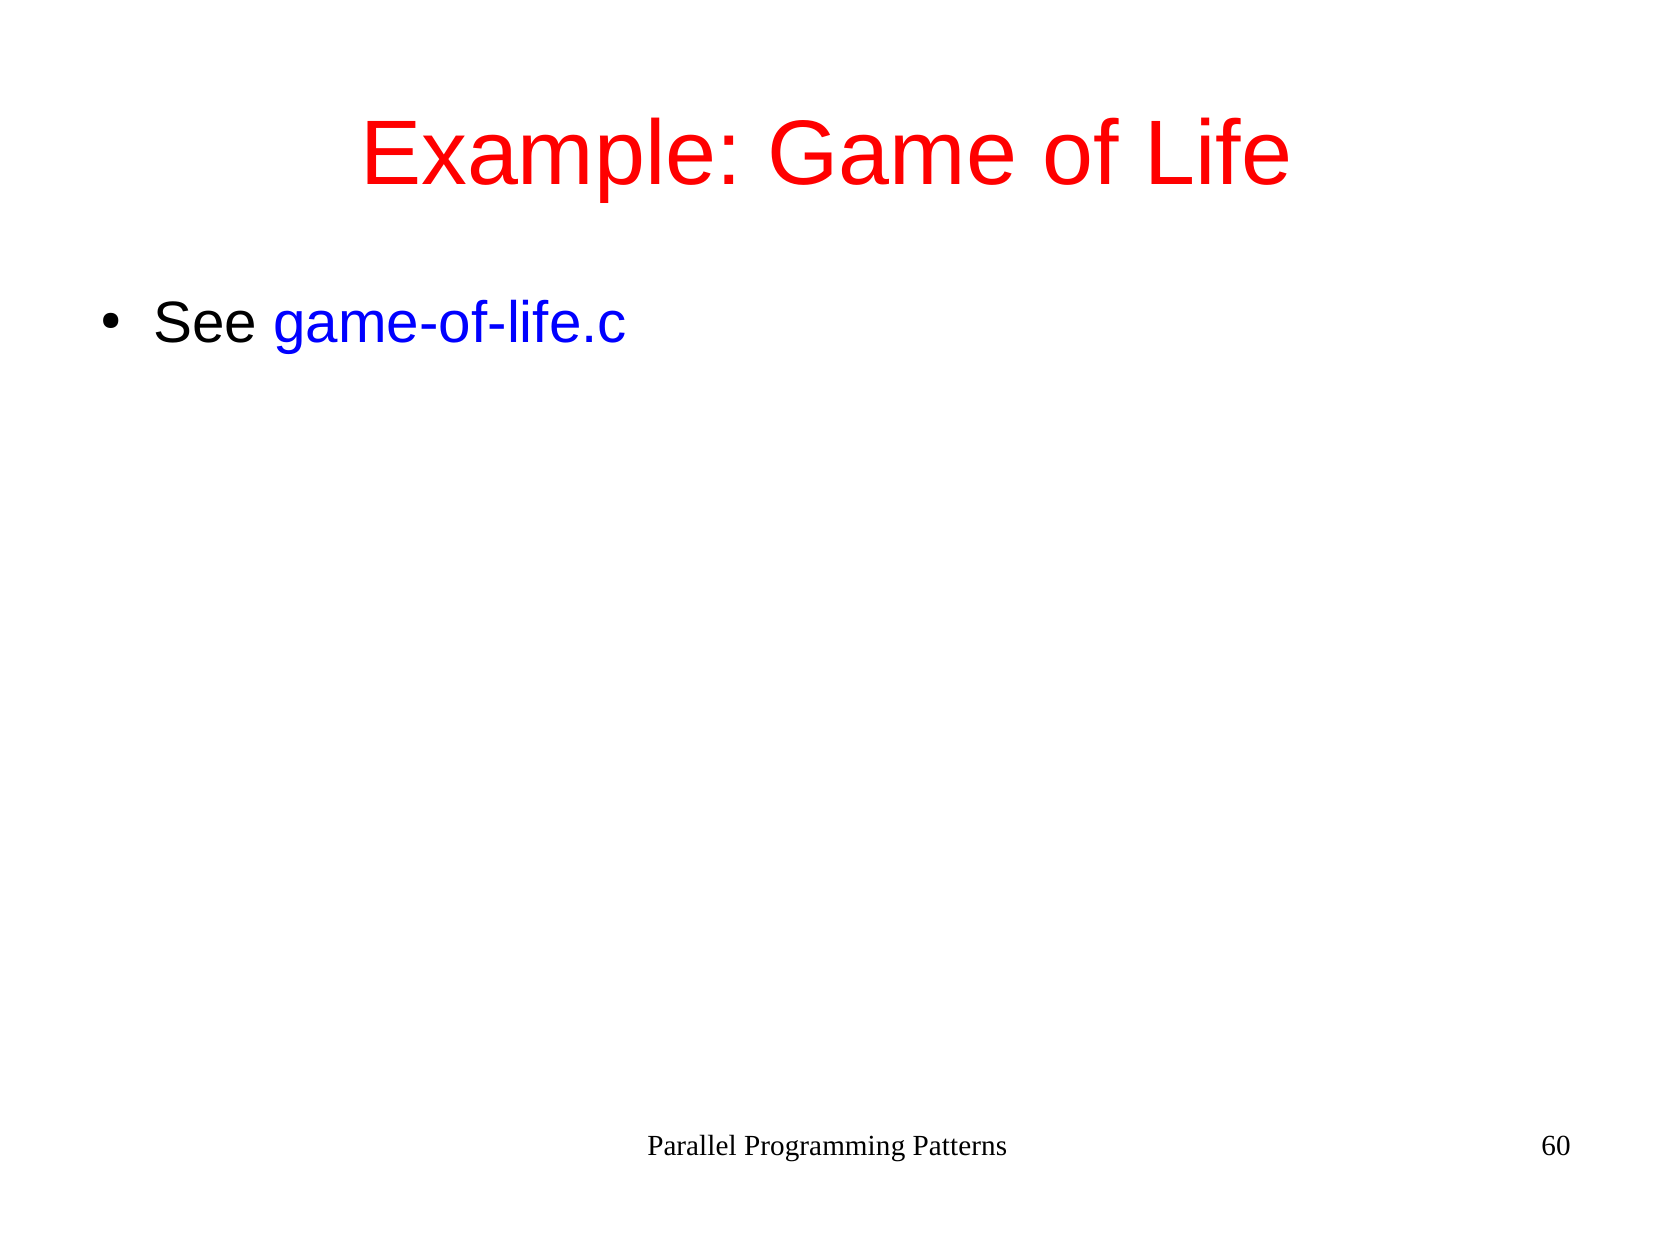

# Example: Game of Life
See game-of-life.c
Parallel Programming Patterns
60